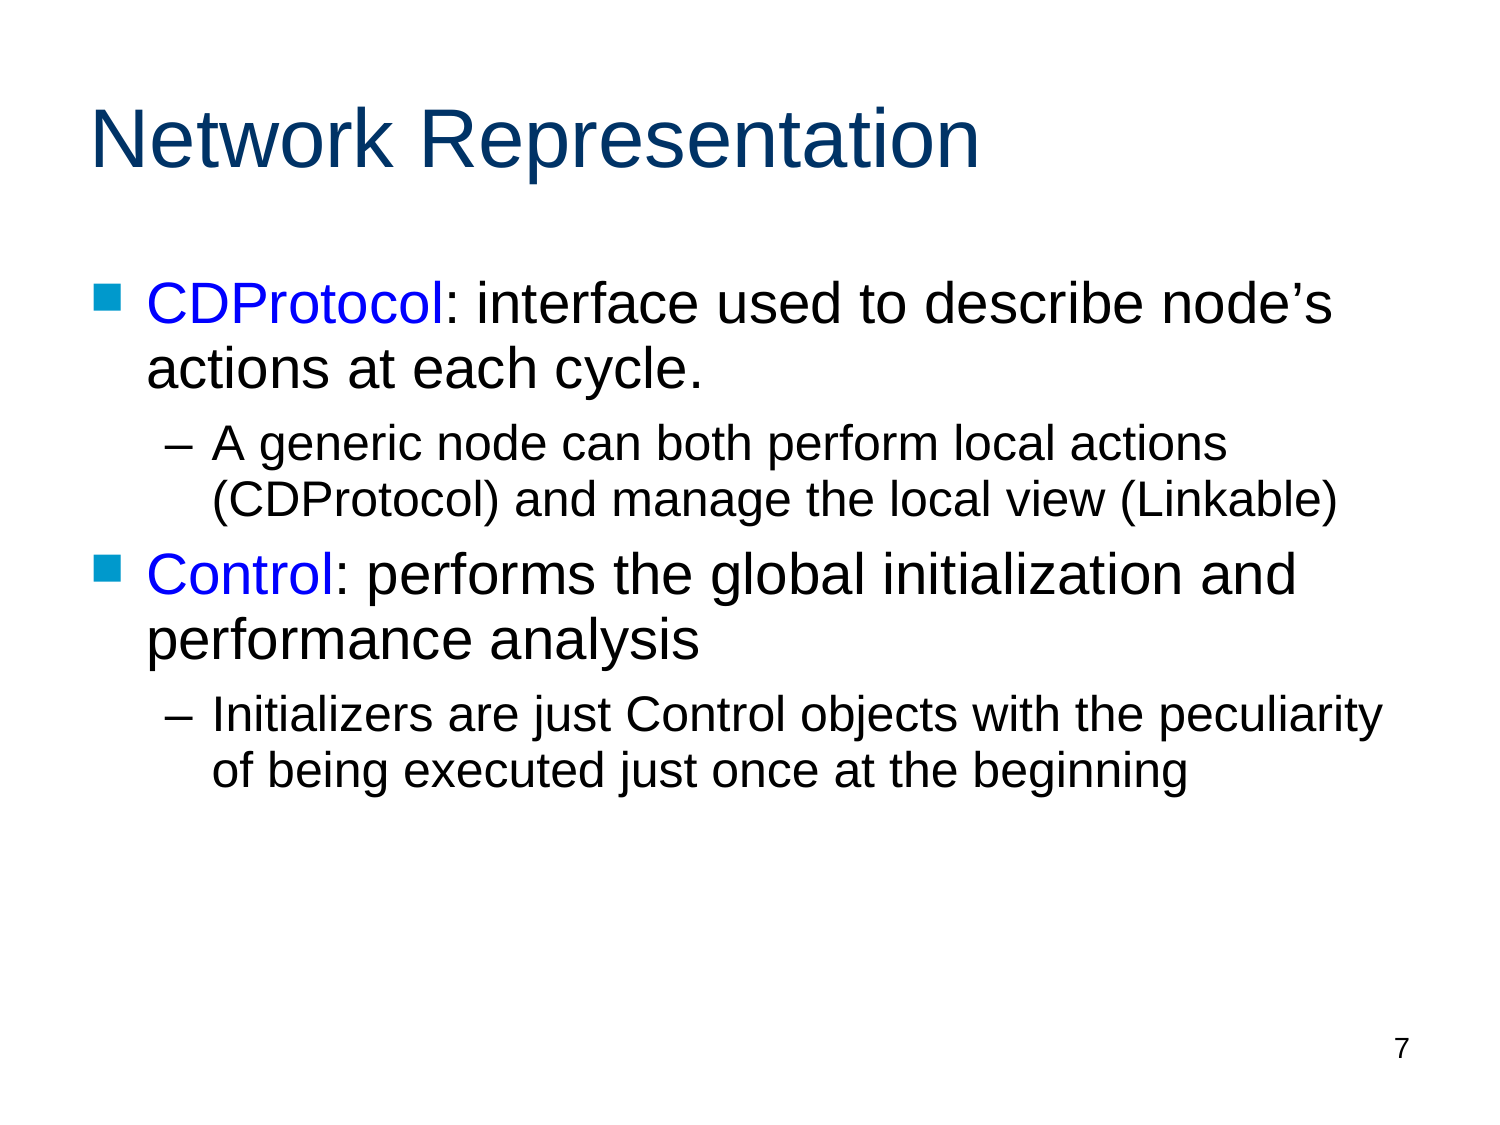

# Network Representation
CDProtocol: interface used to describe node’s actions at each cycle.
A generic node can both perform local actions (CDProtocol) and manage the local view (Linkable)
Control: performs the global initialization and performance analysis
Initializers are just Control objects with the peculiarity of being executed just once at the beginning
7